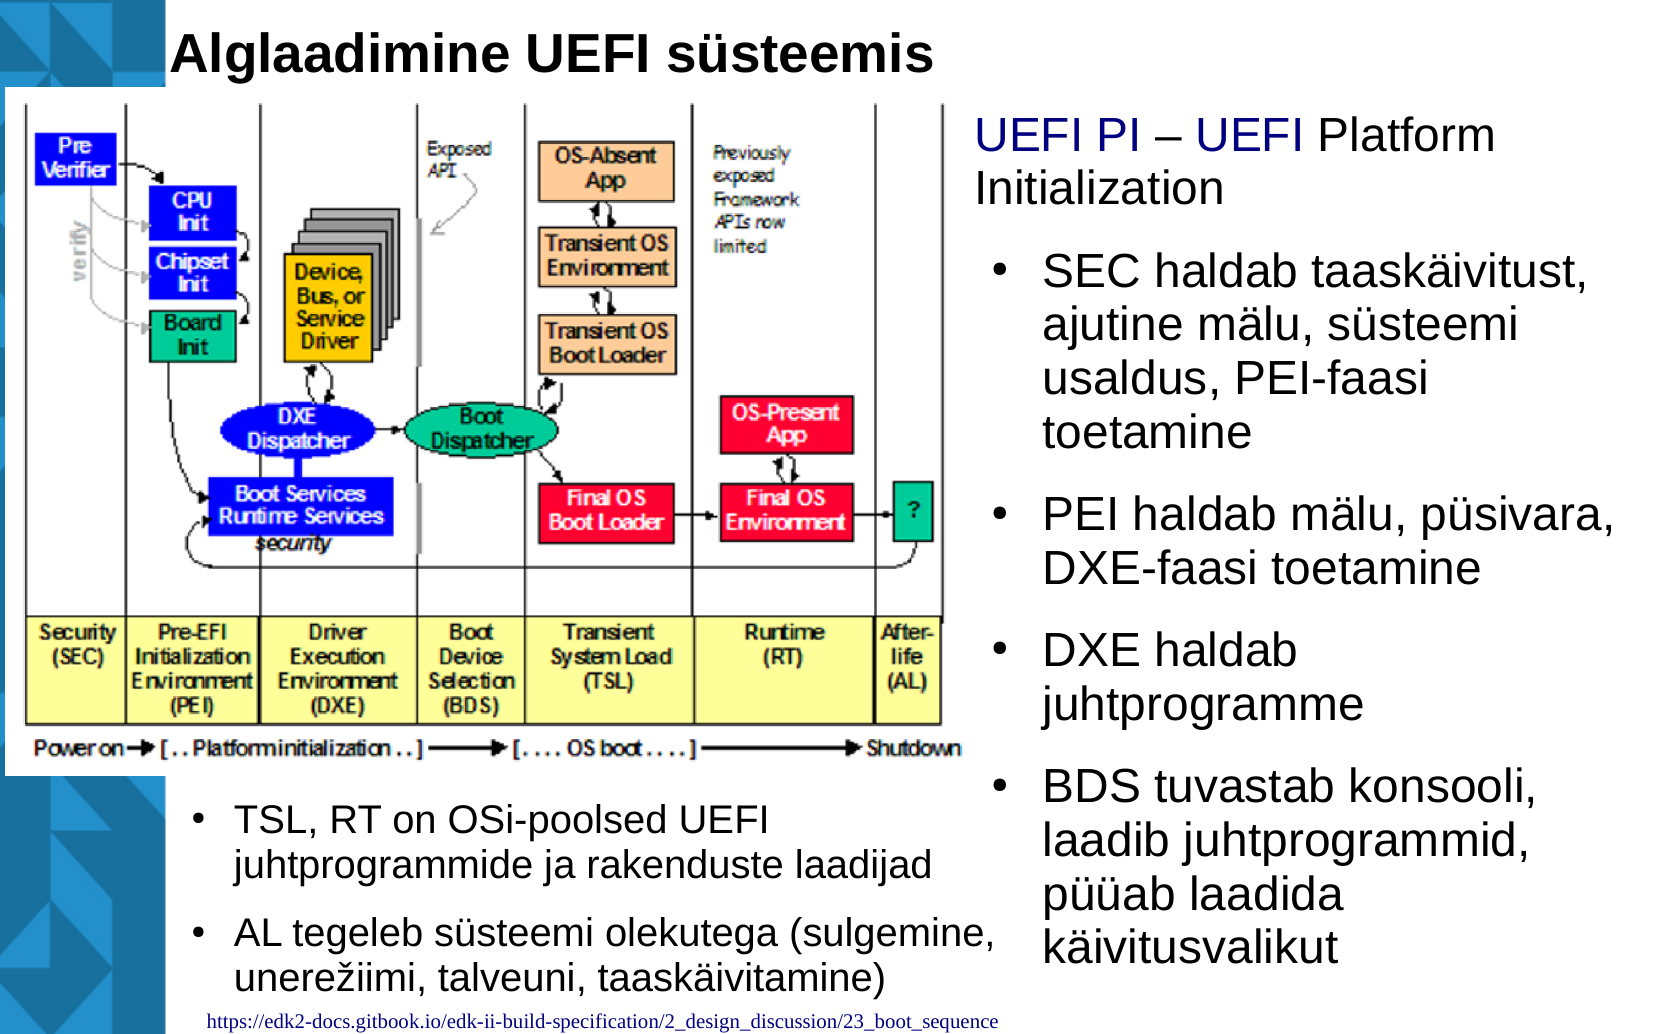

# Alglaadimine UEFI süsteemis
UEFI PI – UEFI Platform Initialization
SEC haldab taaskäivitust, ajutine mälu, süsteemi usaldus, PEI-faasi toetamine
PEI haldab mälu, püsivara, DXE-faasi toetamine
DXE haldab juhtprogramme
BDS tuvastab konsooli, laadib juhtprogrammid, püüab laadida käivitusvalikut
TSL, RT on OSi-poolsed UEFI juhtprogrammide ja rakenduste laadijad
AL tegeleb süsteemi olekutega (sulgemine, unerežiimi, talveuni, taaskäivitamine)
https://edk2-docs.gitbook.io/edk-ii-build-specification/2_design_discussion/23_boot_sequence